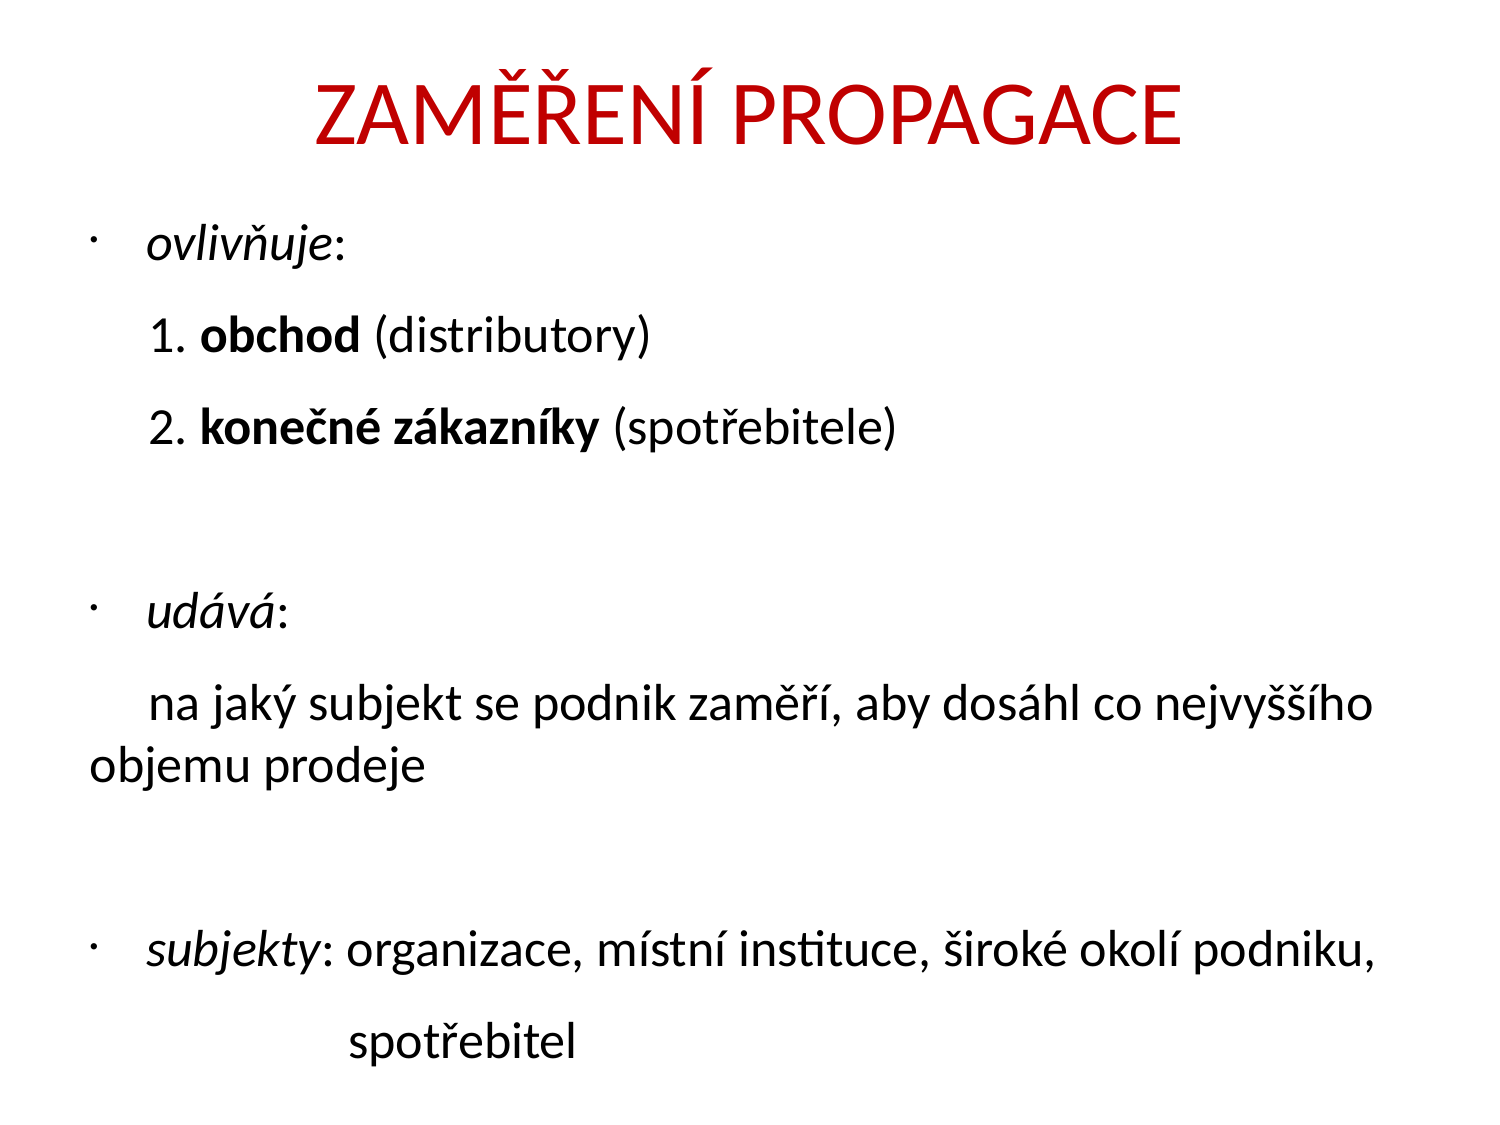

# ZAMĚŘENÍ PROPAGACE
ovlivňuje:
 1. obchod (distributory)
 2. konečné zákazníky (spotřebitele)
udává:
 na jaký subjekt se podnik zaměří, aby dosáhl co nejvyššího objemu prodeje
subjekty: organizace, místní instituce, široké okolí podniku,
 spotřebitel